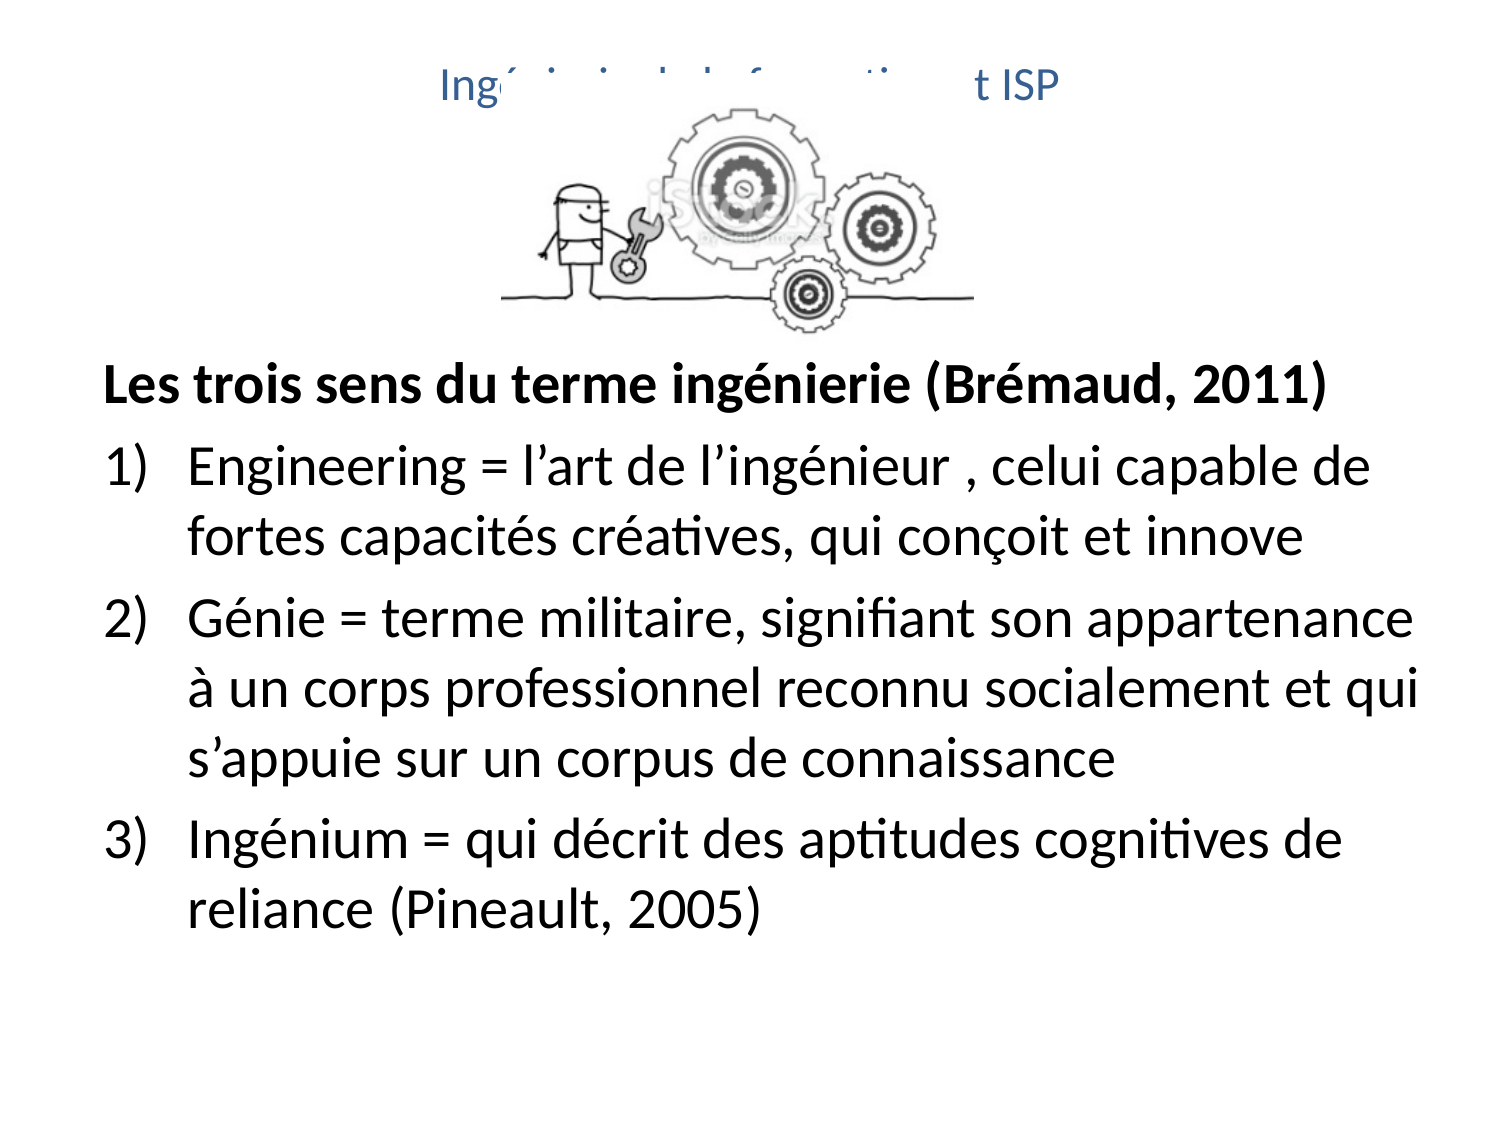

# Ingénierie de la formation et ISP
Les trois sens du terme ingénierie (Brémaud, 2011)
Engineering = l’art de l’ingénieur , celui capable de fortes capacités créatives, qui conçoit et innove
Génie = terme militaire, signifiant son appartenance à un corps professionnel reconnu socialement et qui s’appuie sur un corpus de connaissance
Ingénium = qui décrit des aptitudes cognitives de reliance (Pineault, 2005)